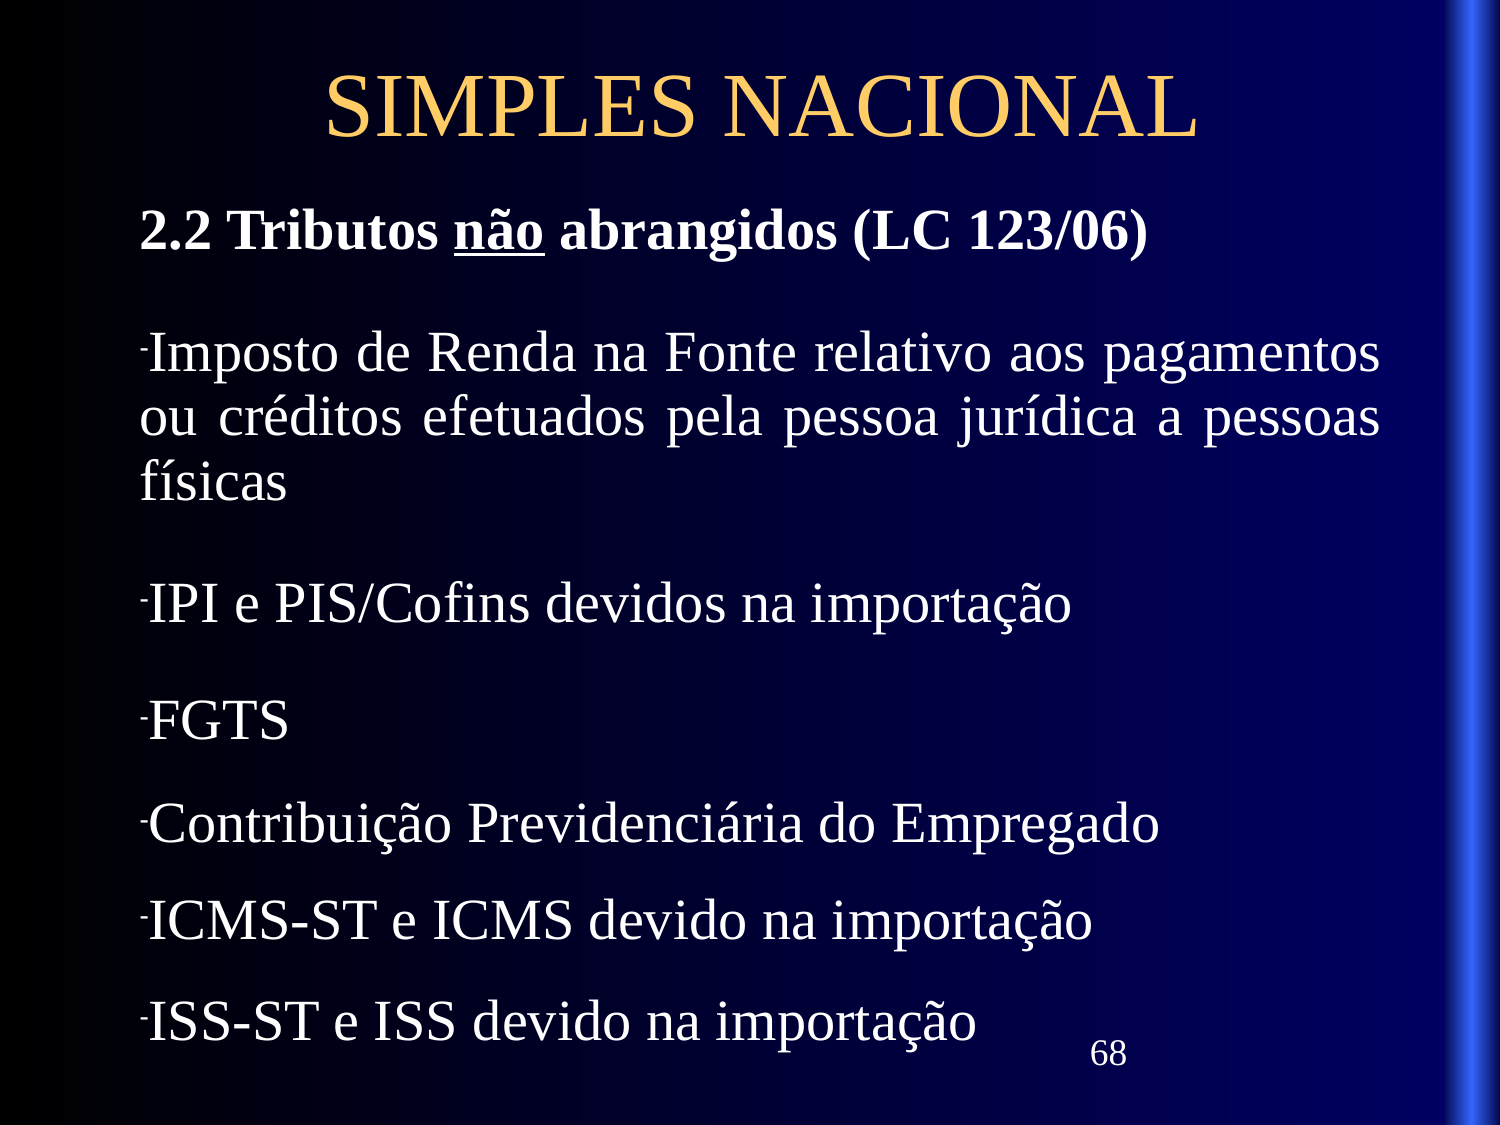

# SIMPLES NACIONAL
2.2 Tributos não abrangidos (LC 123/06)
Imposto de Renda na Fonte relativo aos pagamentos ou créditos efetuados pela pessoa jurídica a pessoas físicas
IPI e PIS/Cofins devidos na importação
FGTS
Contribuição Previdenciária do Empregado
ICMS-ST e ICMS devido na importação
ISS-ST e ISS devido na importação